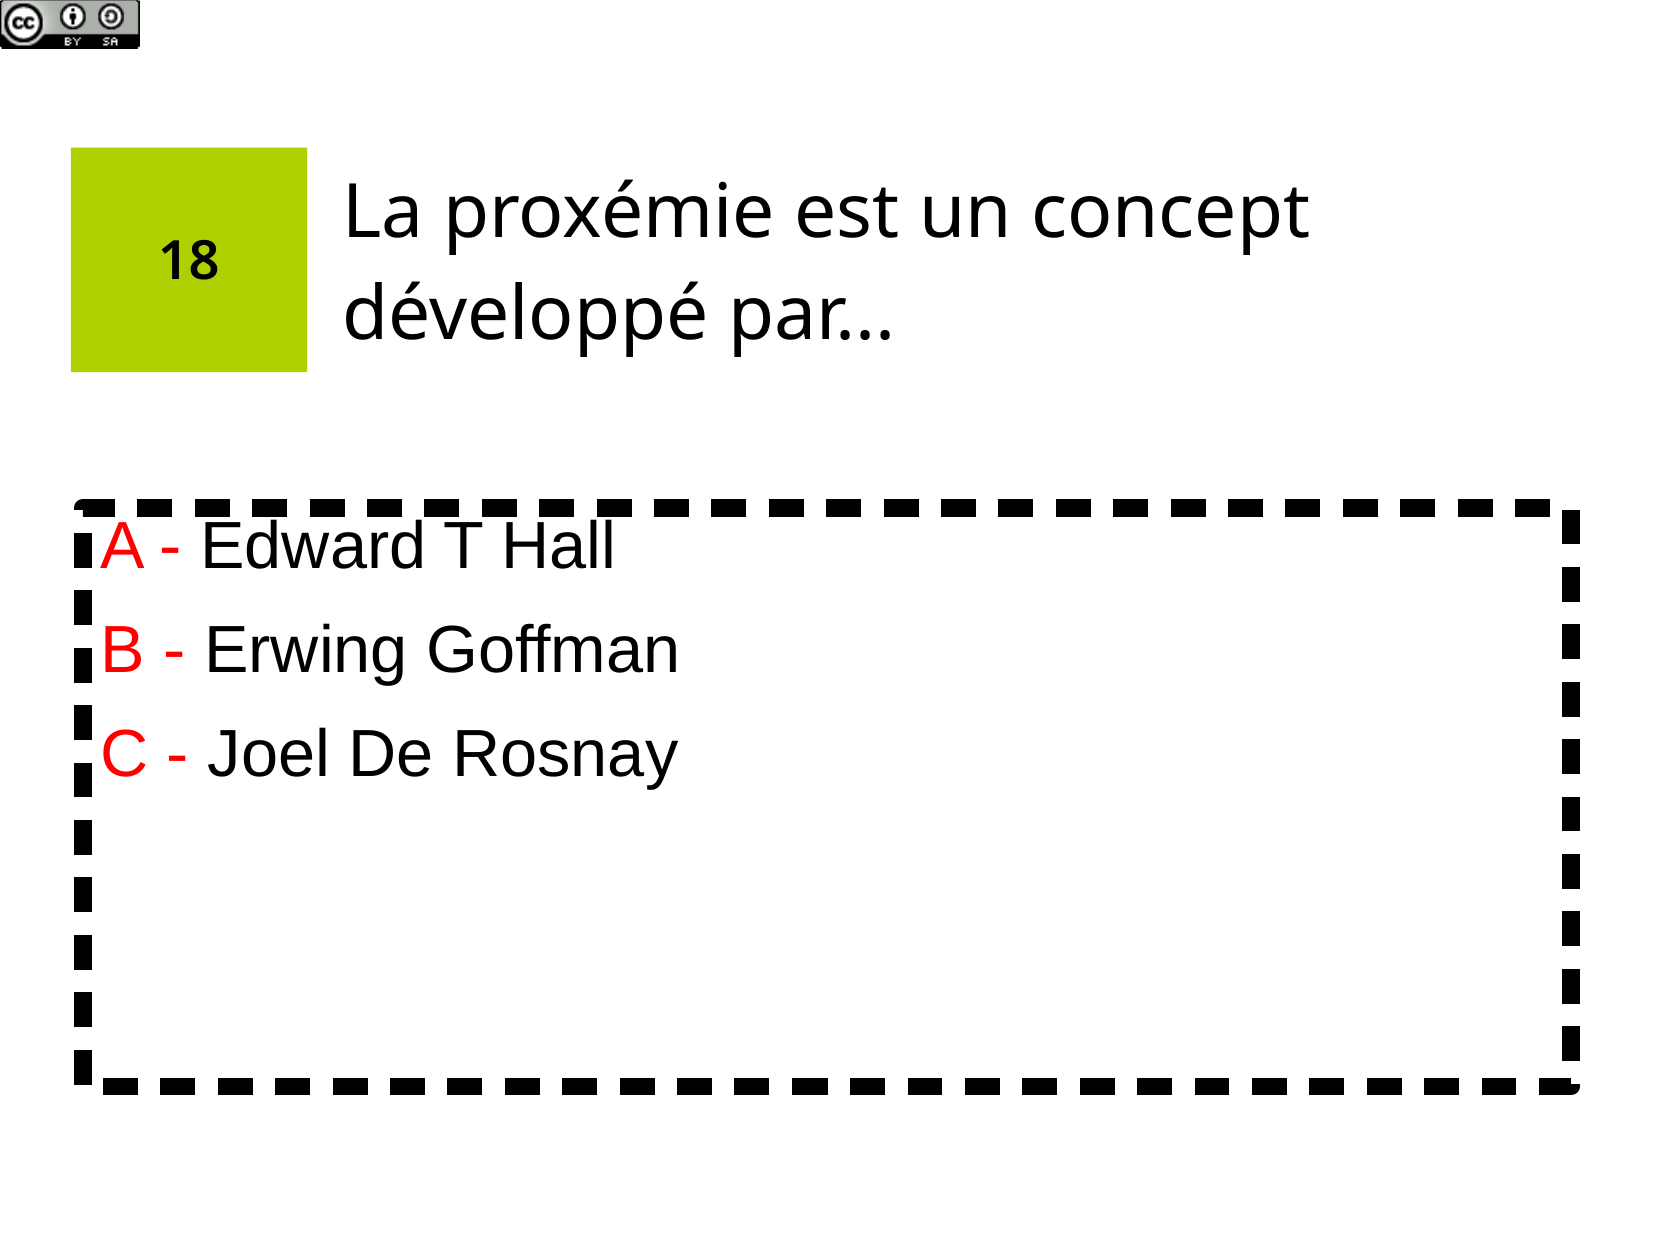

# La proxémie est un concept développé par...
18
Edward T Hall
Erwing Goffman
Joel De Rosnay